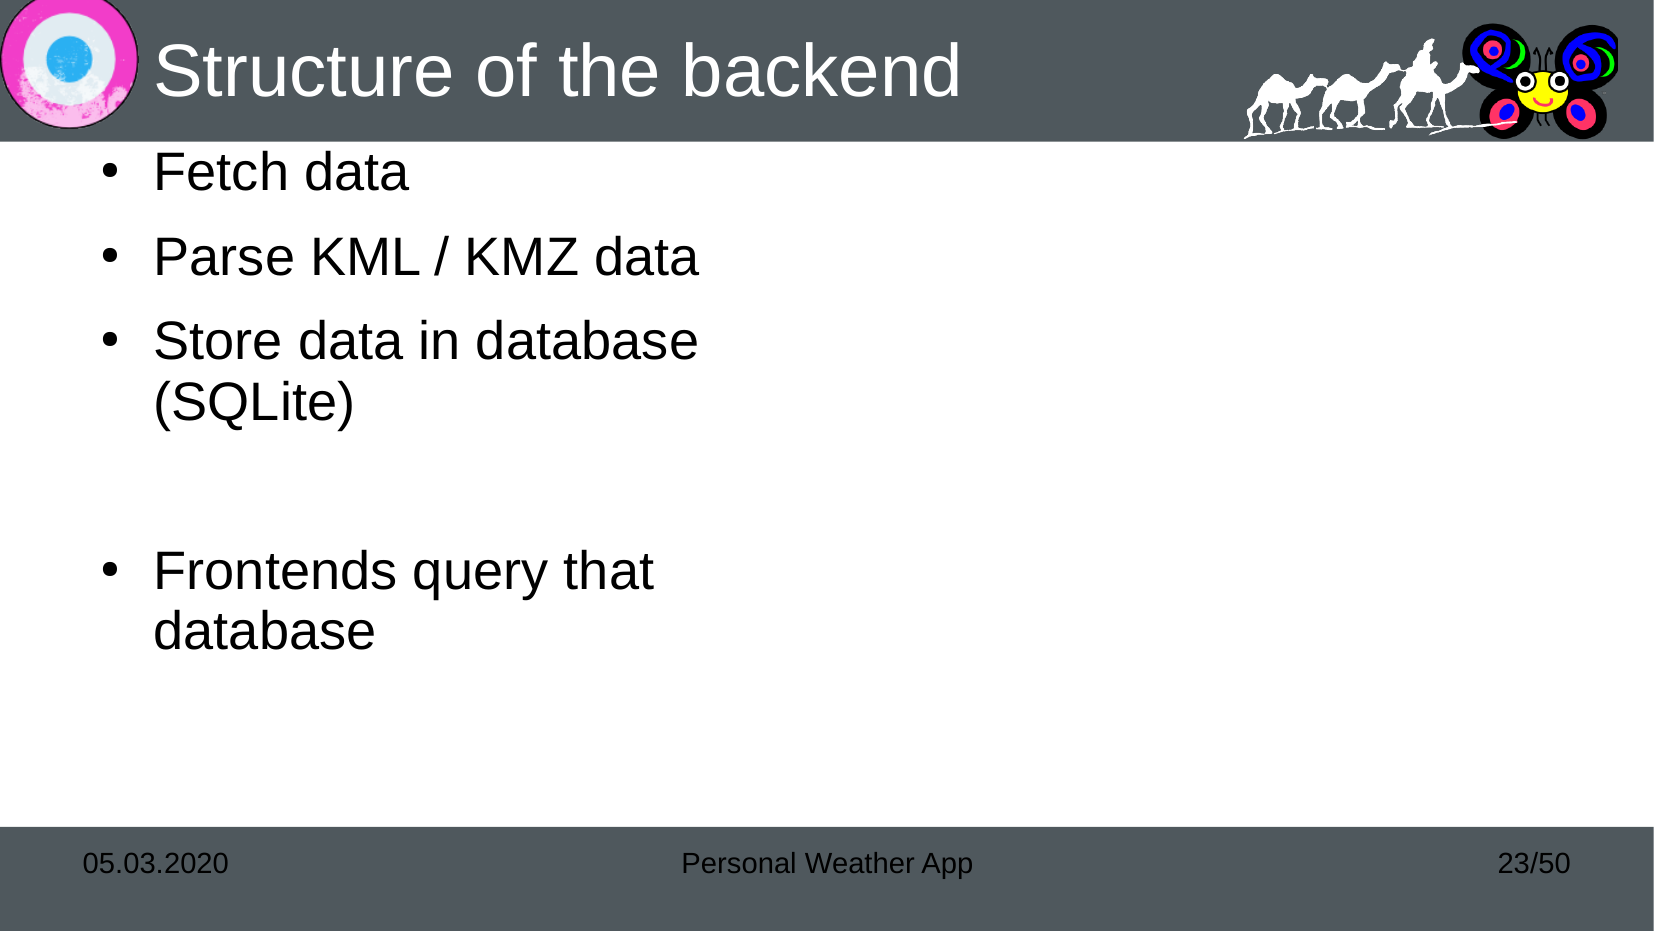

# Structure of the backend
Fetch data
Parse KML / KMZ data
Store data in database (SQLite)
Frontends query that database
08. März 2019
23